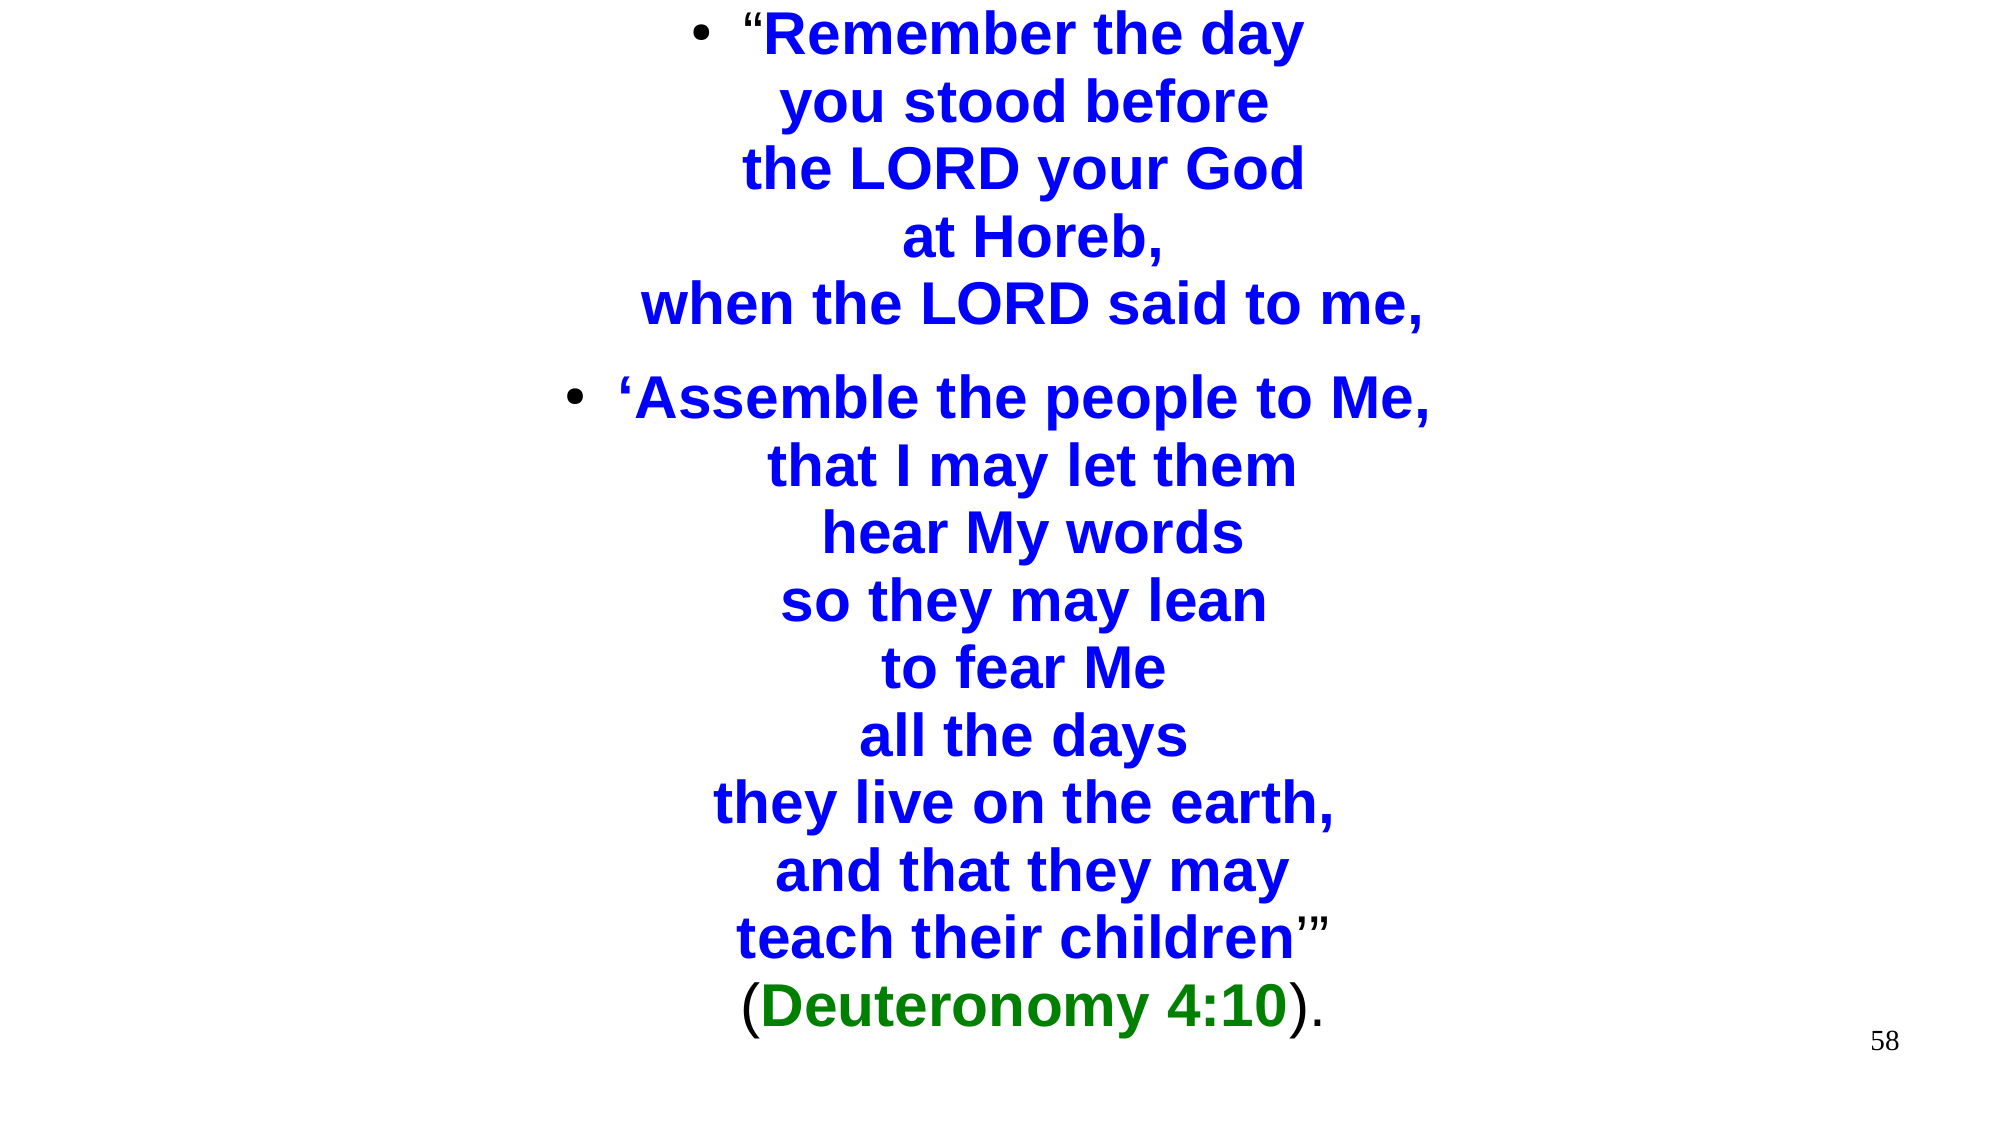

# “Remember the day you stood before the LORD your God at Horeb, when the LORD said to me,
‘Assemble the people to Me,
that I may let them
 hear My words
so they may lean
to fear Me
all the days
they live on the earth,
and that they may
 teach their children’”
(Deuteronomy 4:10).
58